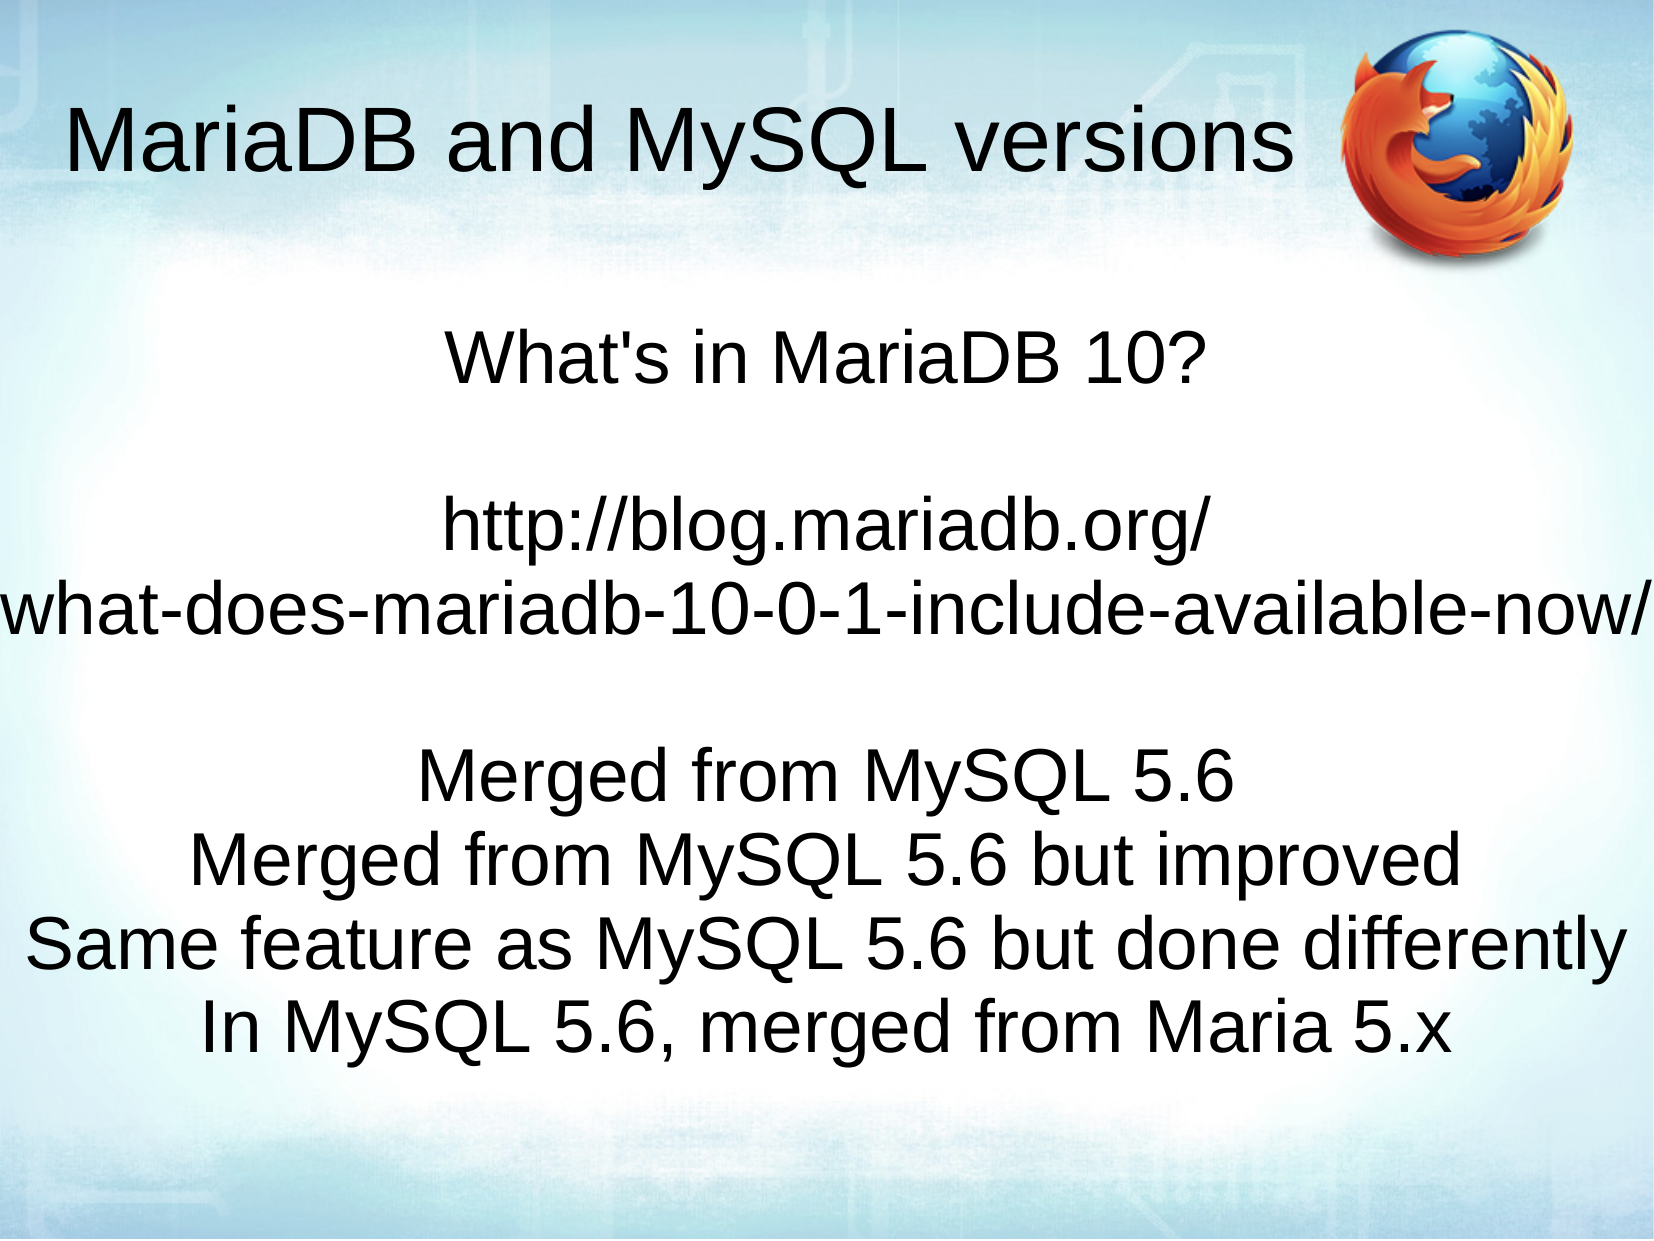

# MariaDB and MySQL versions
What's in MariaDB 10?
http://blog.mariadb.org/
what-does-mariadb-10-0-1-include-available-now/
Merged from MySQL 5.6
Merged from MySQL 5.6 but improved
Same feature as MySQL 5.6 but done differently
In MySQL 5.6, merged from Maria 5.x